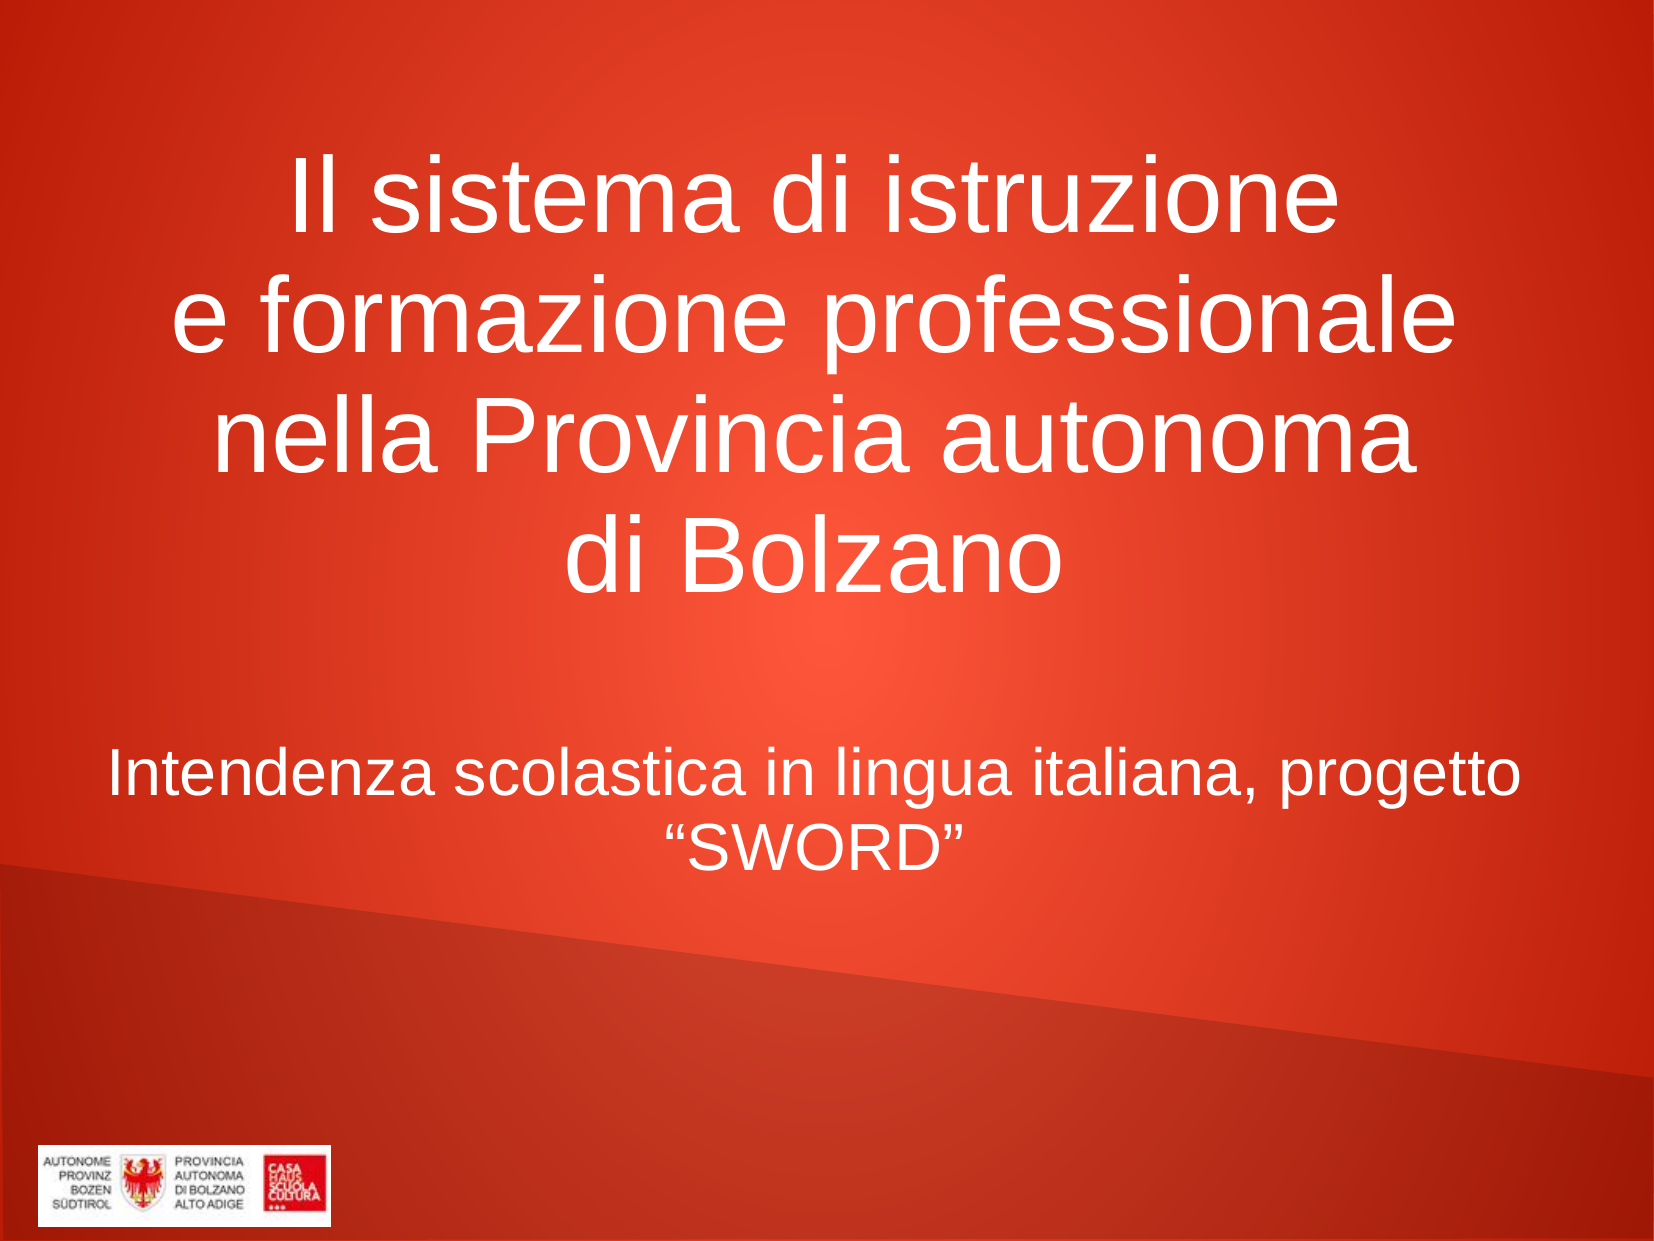

# Il sistema di istruzione e formazione professionale nella Provincia autonoma di Bolzano Intendenza scolastica in lingua italiana, progetto “SWORD”